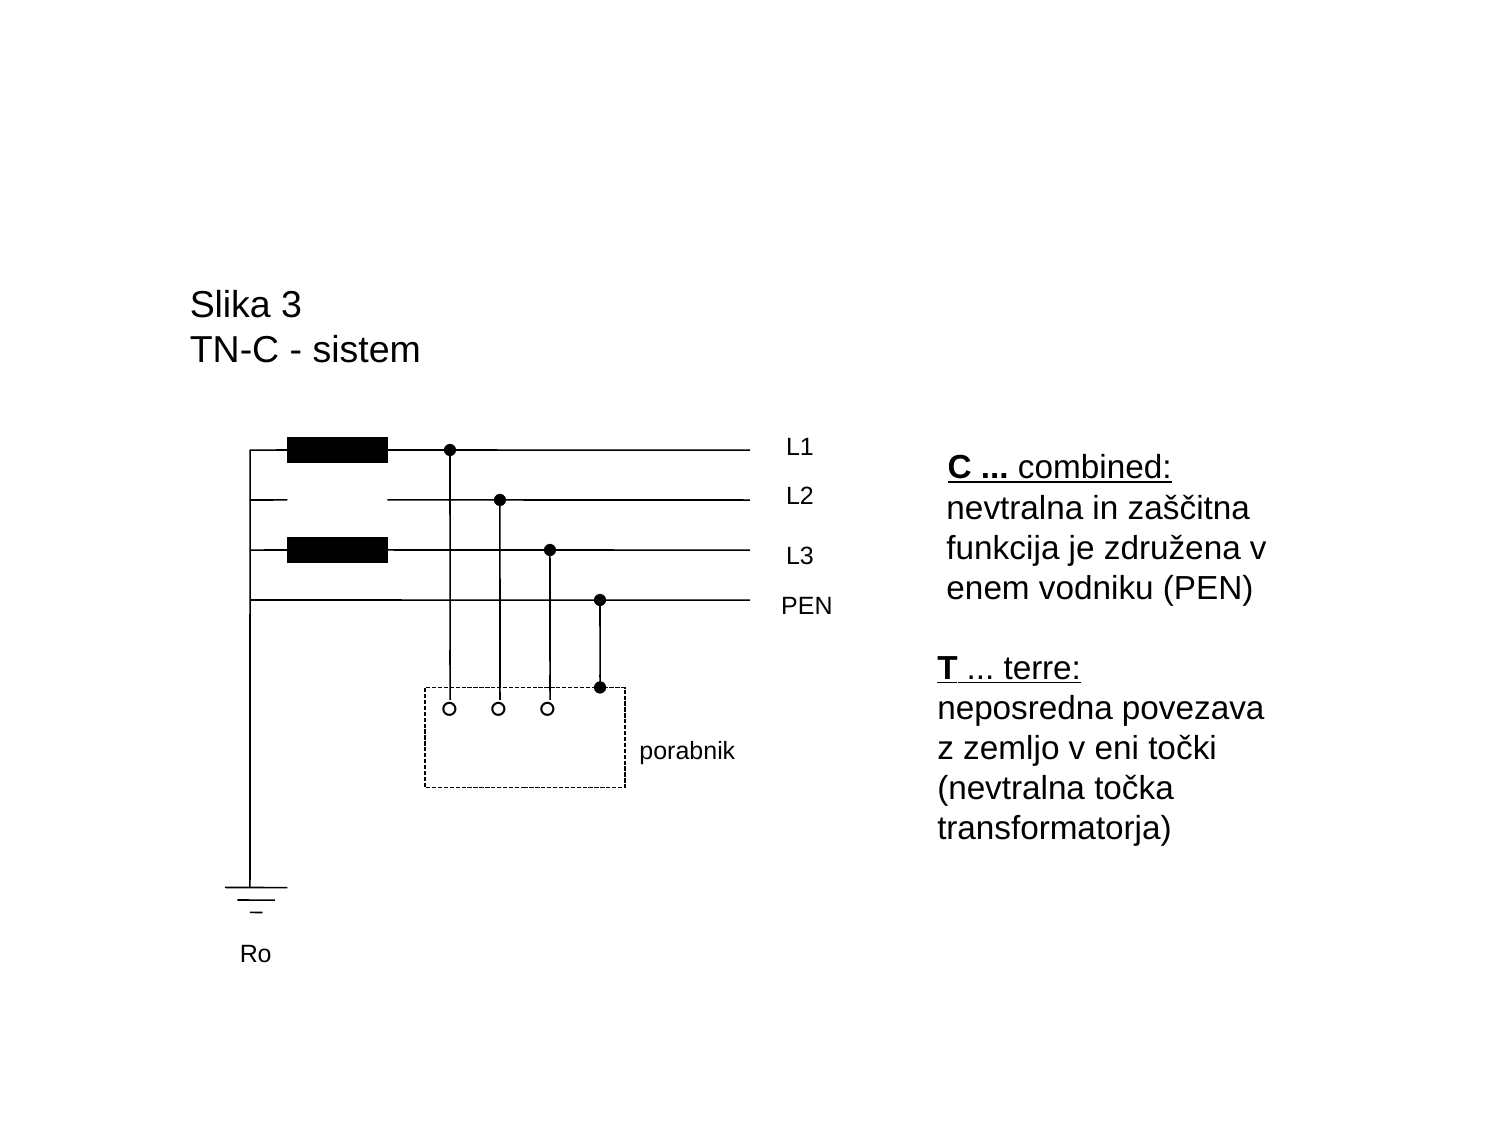

Slika 3
TN-C - sistem
 C ... combined:
 nevtralna in zaščitna
 funkcija je združena v
 enem vodniku (PEN)
T ... terre:
neposredna povezava
z zemljo v eni točki
(nevtralna točka
transformatorja)
L1
L2
L3
 PEN
#
◦ ◦ ◦
porabnik
Ro